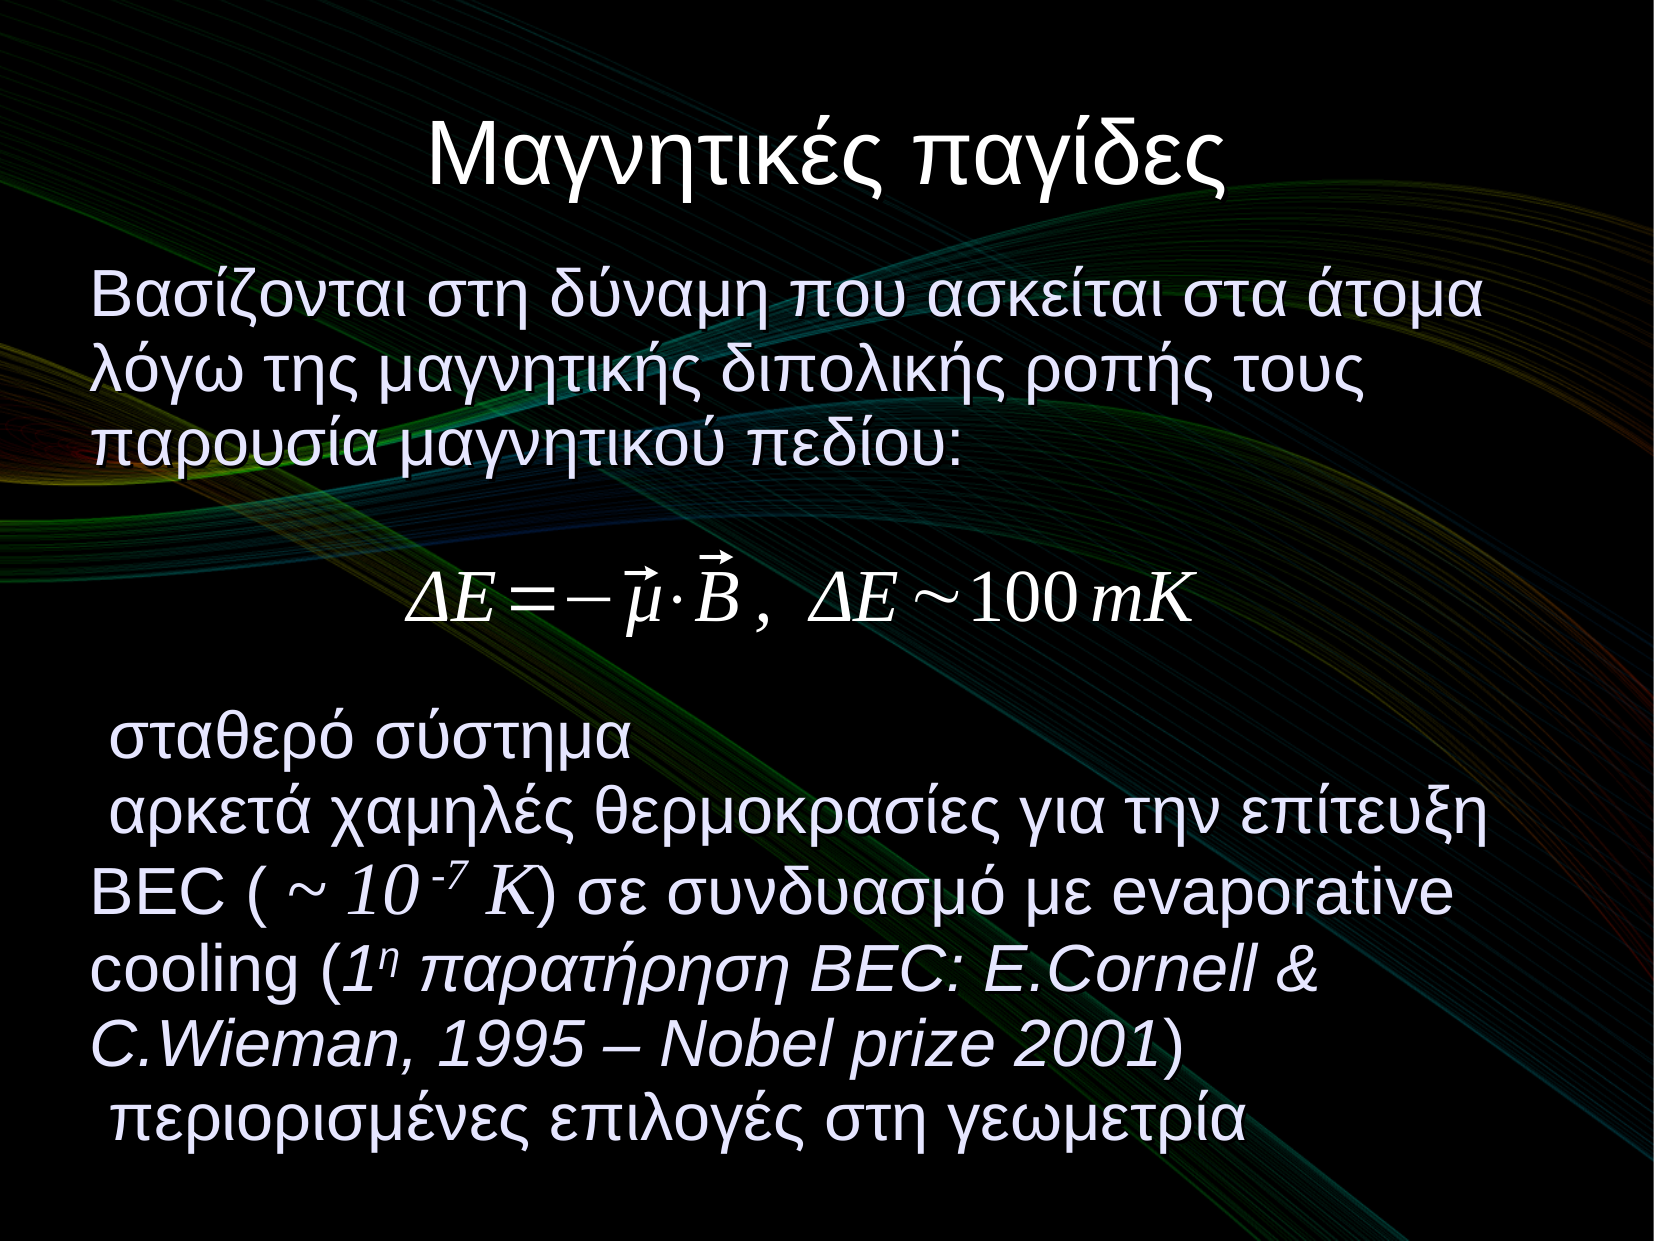

# Μαγνητικές παγίδες
Βασίζονται στη δύναμη που ασκείται στα άτομα λόγω της μαγνητικής διπολικής ροπής τους παρουσία μαγνητικού πεδίου:
 σταθερό σύστημα
 αρκετά χαμηλές θερμοκρασίες για την επίτευξη BEC ( ~ 10 -7 Κ) σε συνδυασμό με evaporative cooling (1η παρατήρηση BEC: E.Cornell & C.Wieman, 1995 – Nobel prize 2001)
 περιορισμένες επιλογές στη γεωμετρία